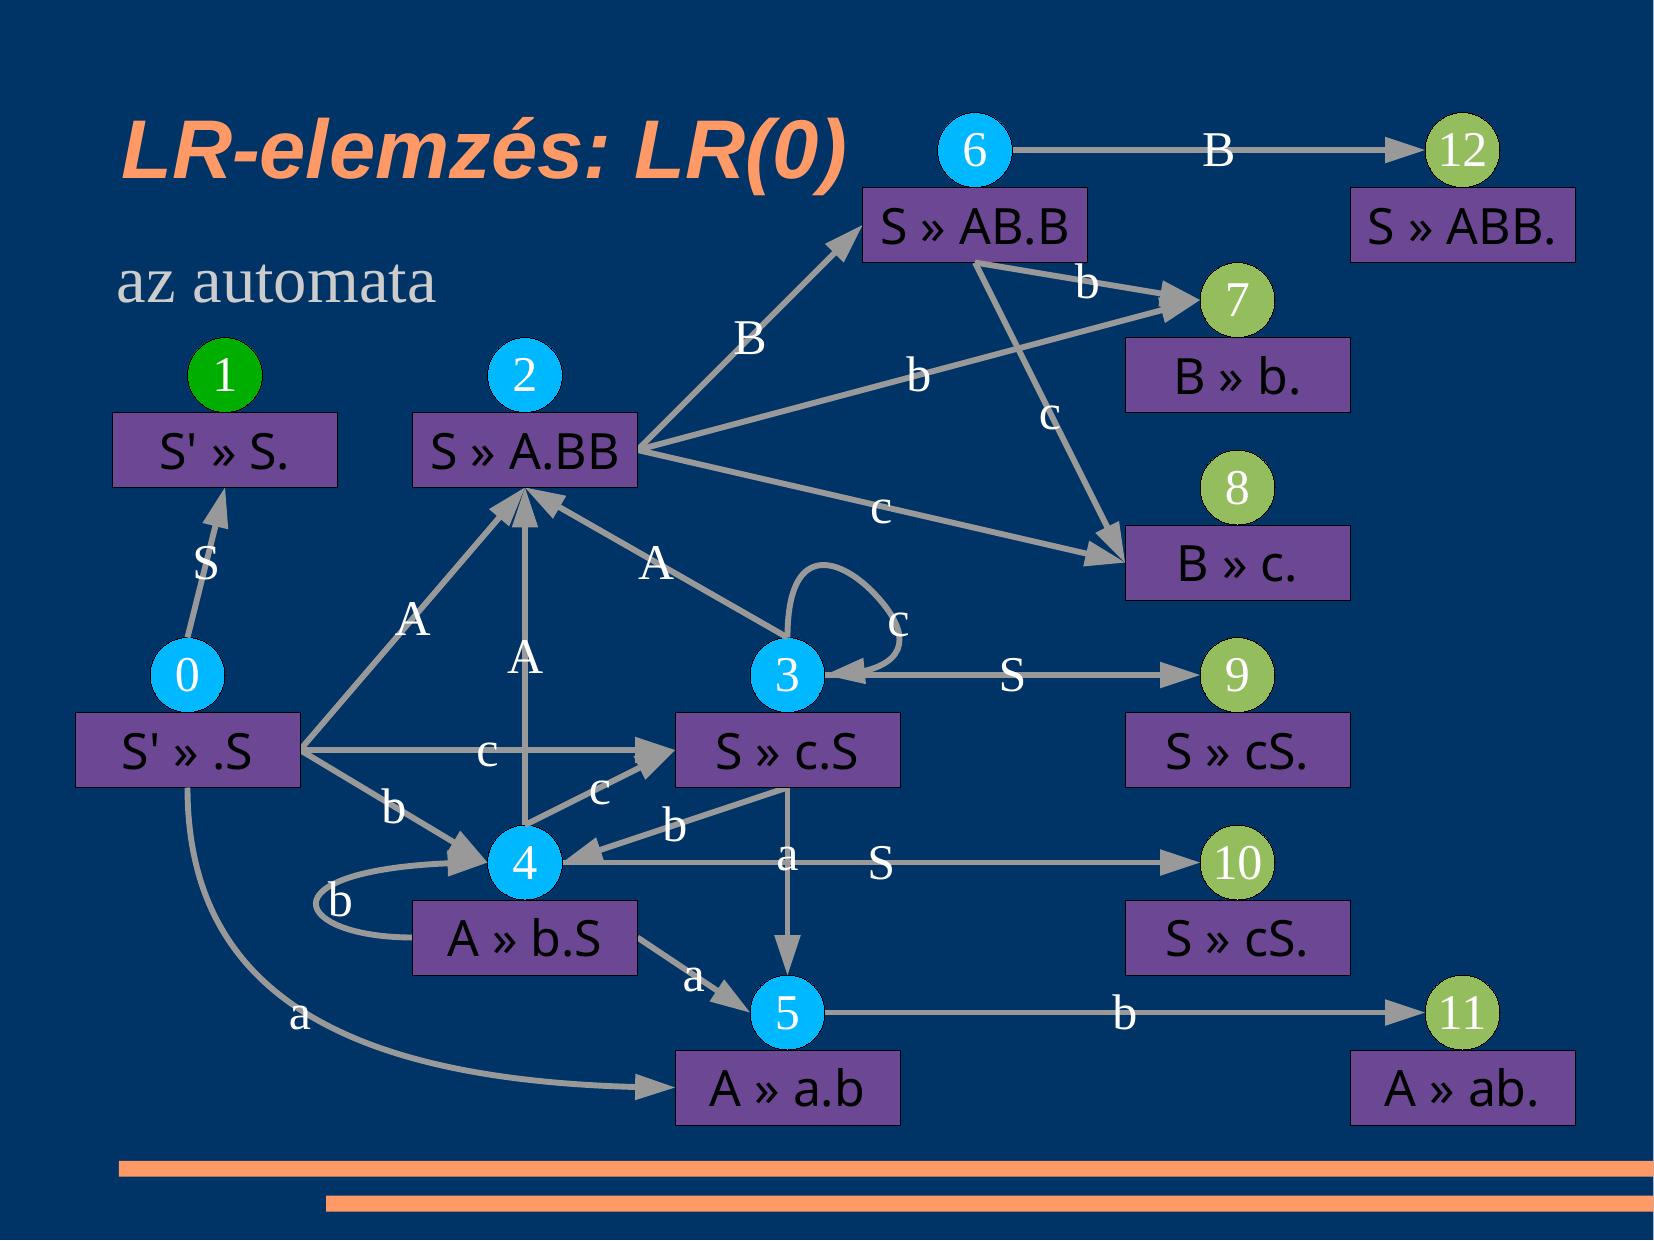

# LR-elemzés: LR(0)
6
12
S » AB.B
S » ABB.
az automata
7
1
2
B » b.
S' » S.
S » A.BB
8
B » c.
0
3
9
S' » .S
S » c.S
S » cS.
4
10
A » b.S
S » cS.
a
5
11
A » a.b
A » ab.